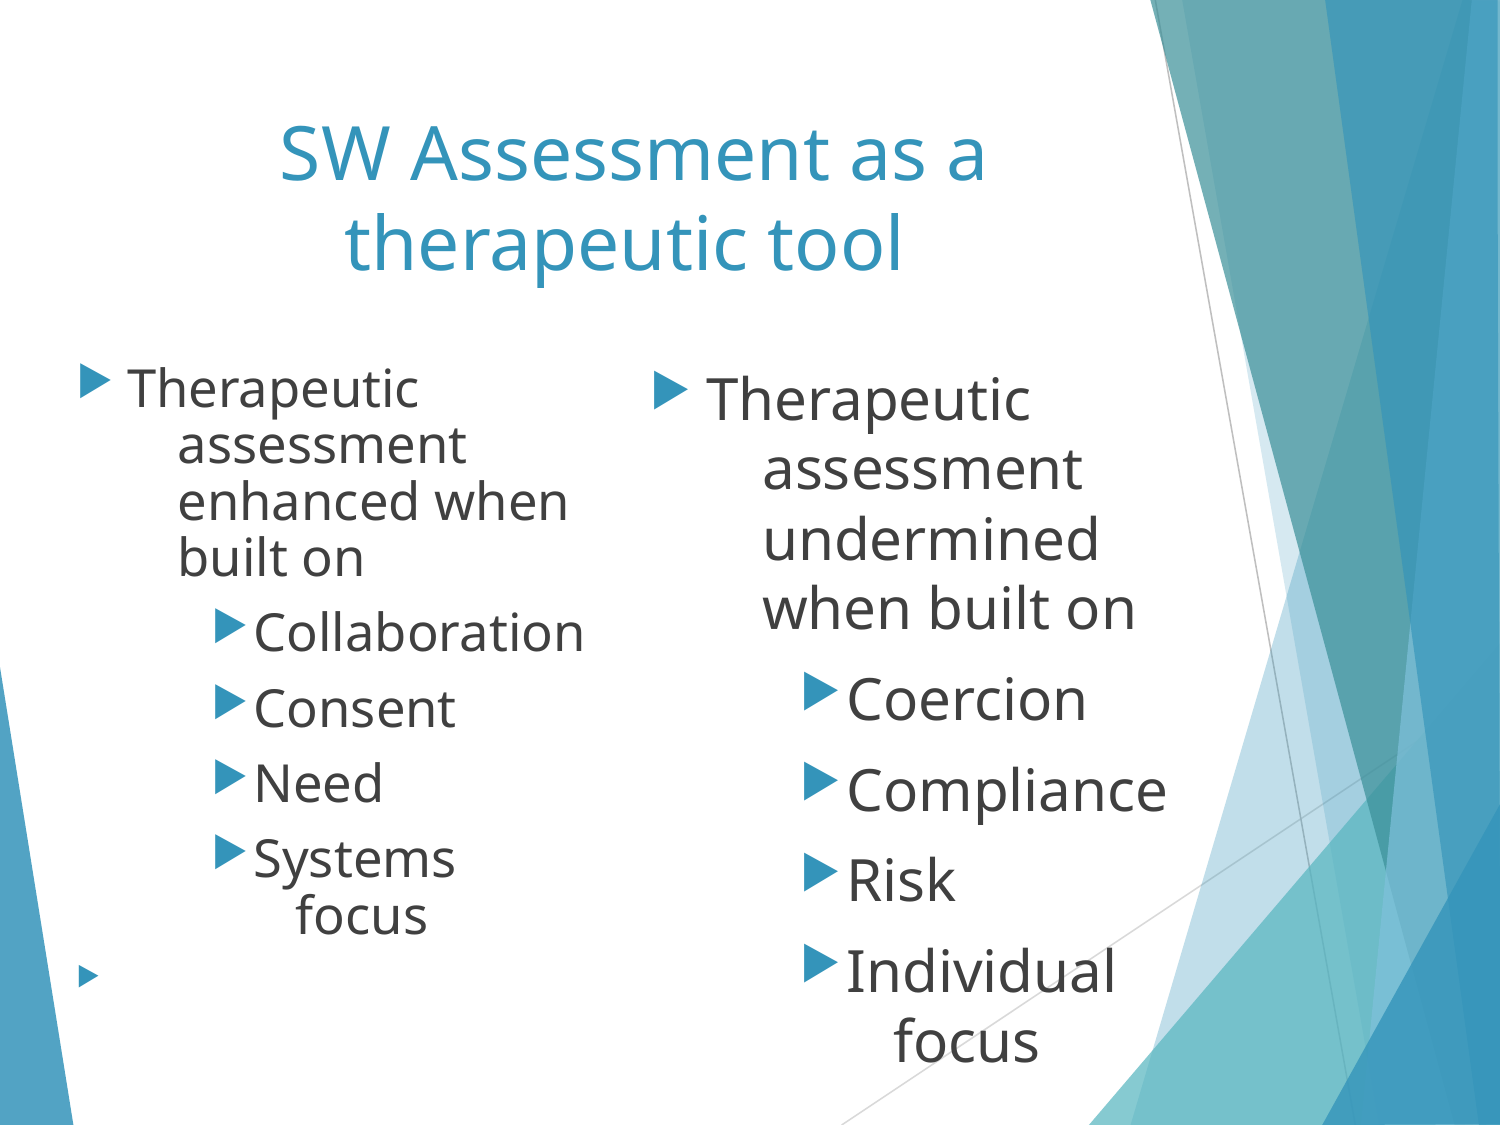

# SW Assessment as a therapeutic tool
Therapeutic assessment enhanced when built on
Collaboration
Consent
Need
Systems focus
Therapeutic assessment undermined when built on
Coercion
Compliance
Risk
Individual focus